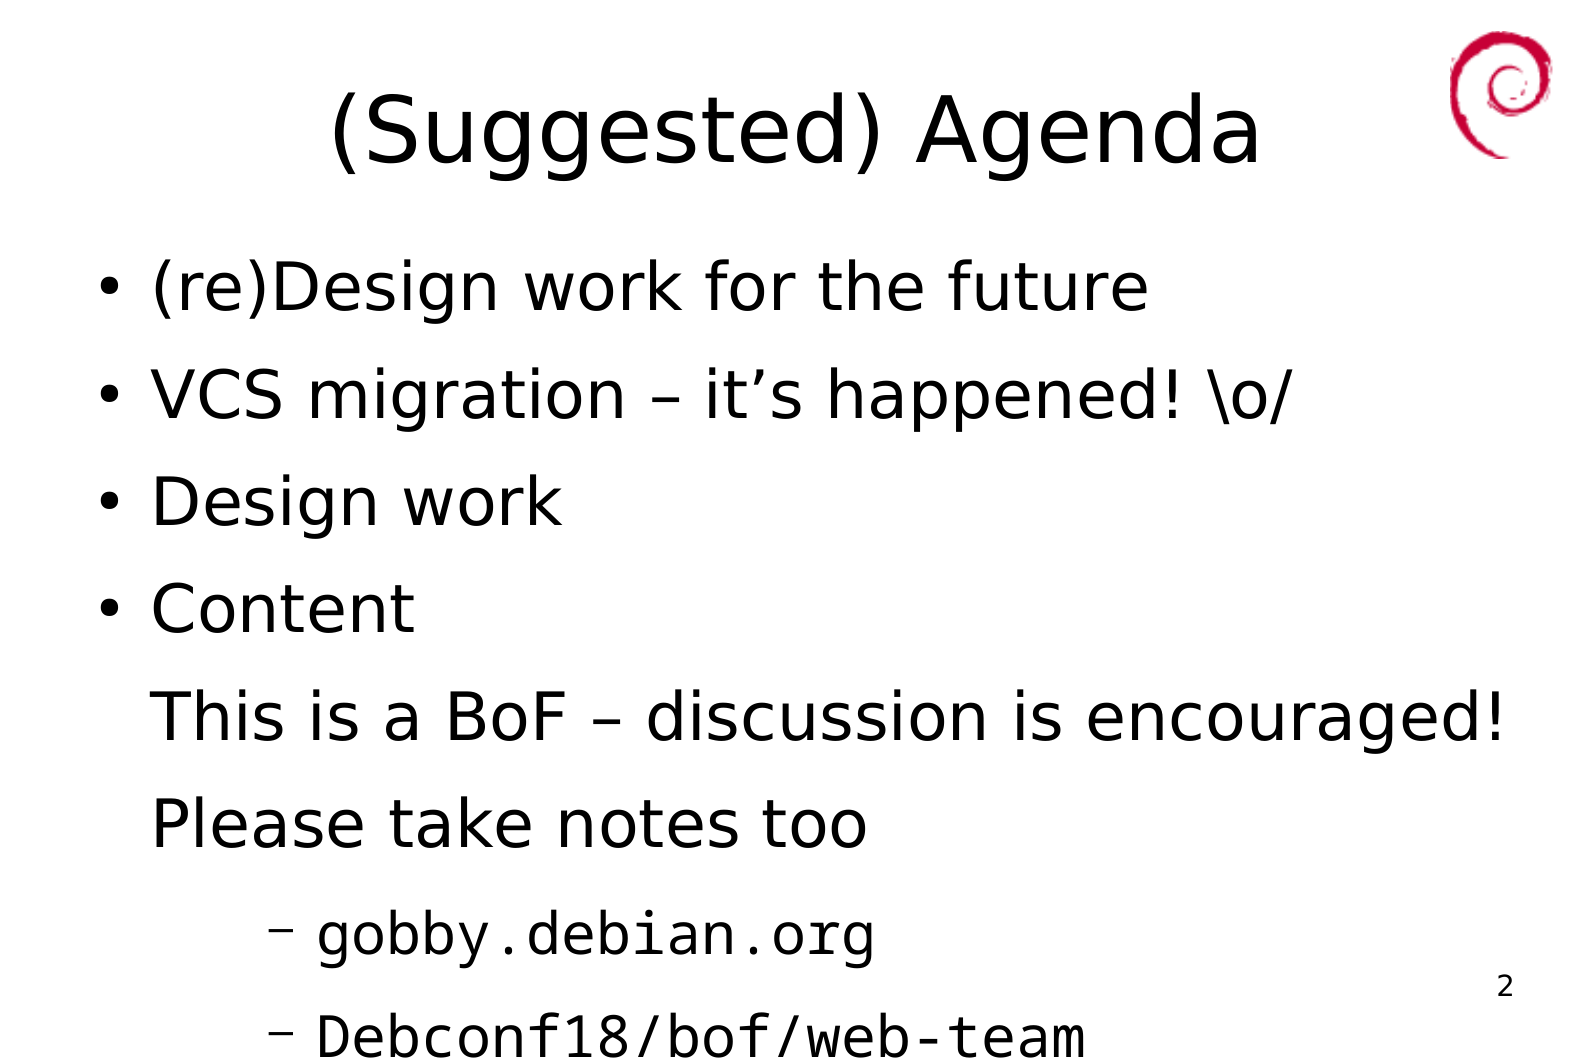

# (Suggested) Agenda
(re)Design work for the future
VCS migration – it’s happened! \o/
Design work
Content
This is a BoF – discussion is encouraged!
Please take notes too
gobby.debian.org
Debconf18/bof/web-team
2